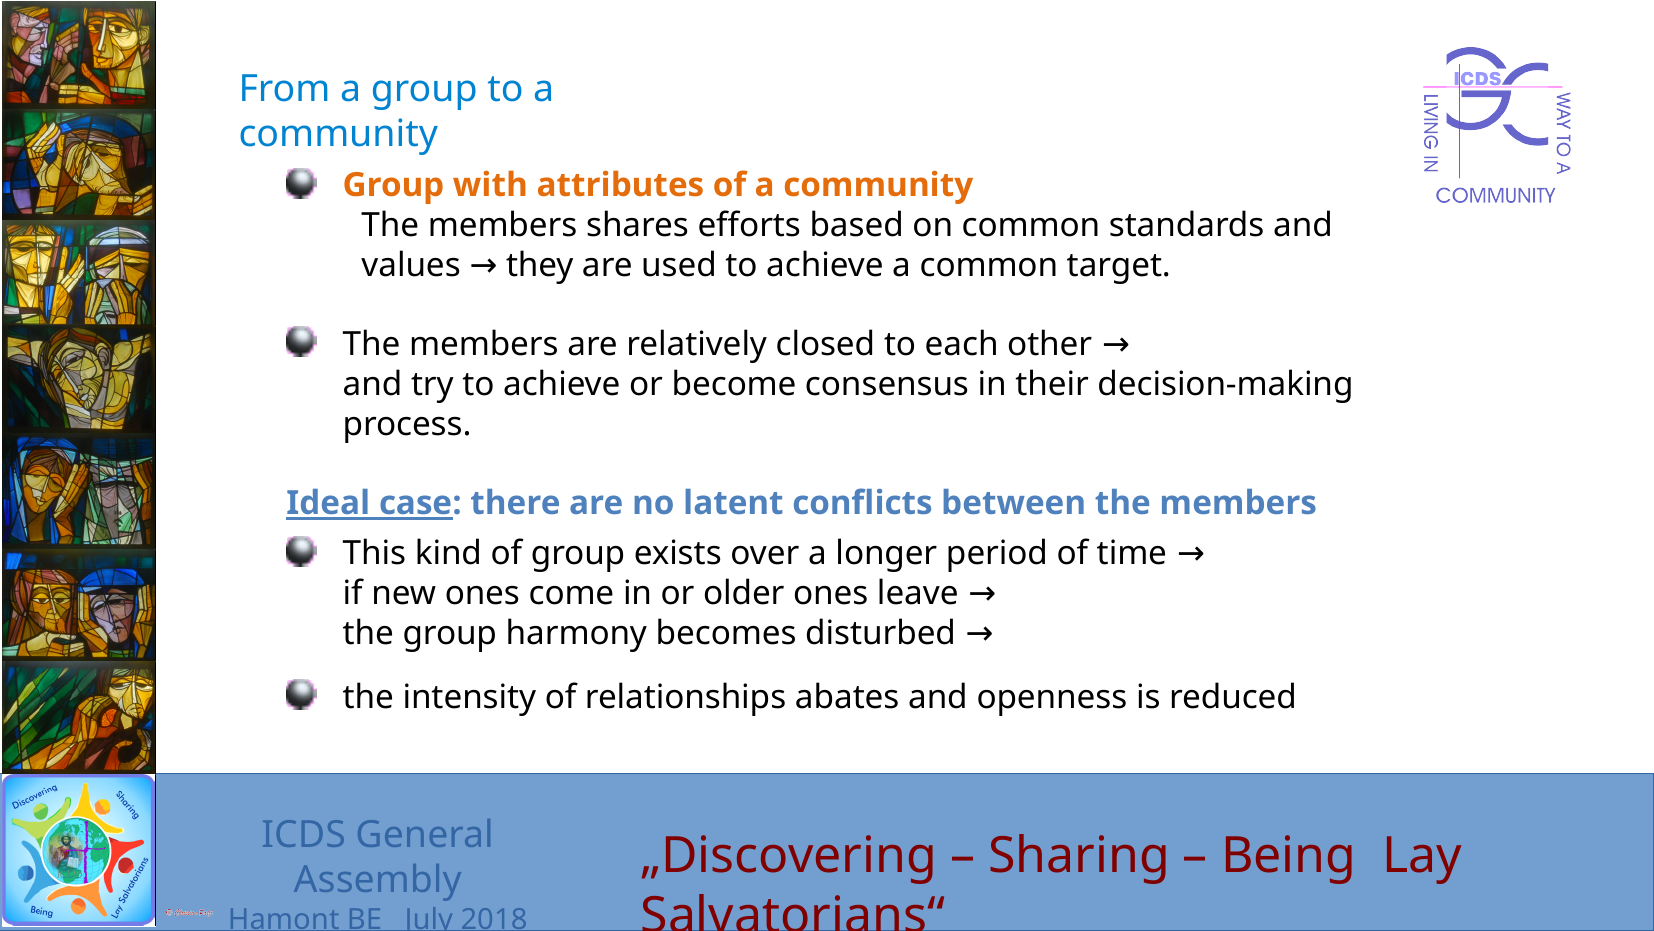

From a group to a community
Group with attributes of a community
The members shares efforts based on common standards and values → they are used to achieve a common target.
The members are relatively closed to each other →
and try to achieve or become consensus in their decision-making process.
Ideal case: there are no latent conflicts between the members
This kind of group exists over a longer period of time →
if new ones come in or older ones leave →
the group harmony becomes disturbed →
the intensity of relationships abates and openness is reduced
„Discovering – Sharing – Being Lay Salvatorians“